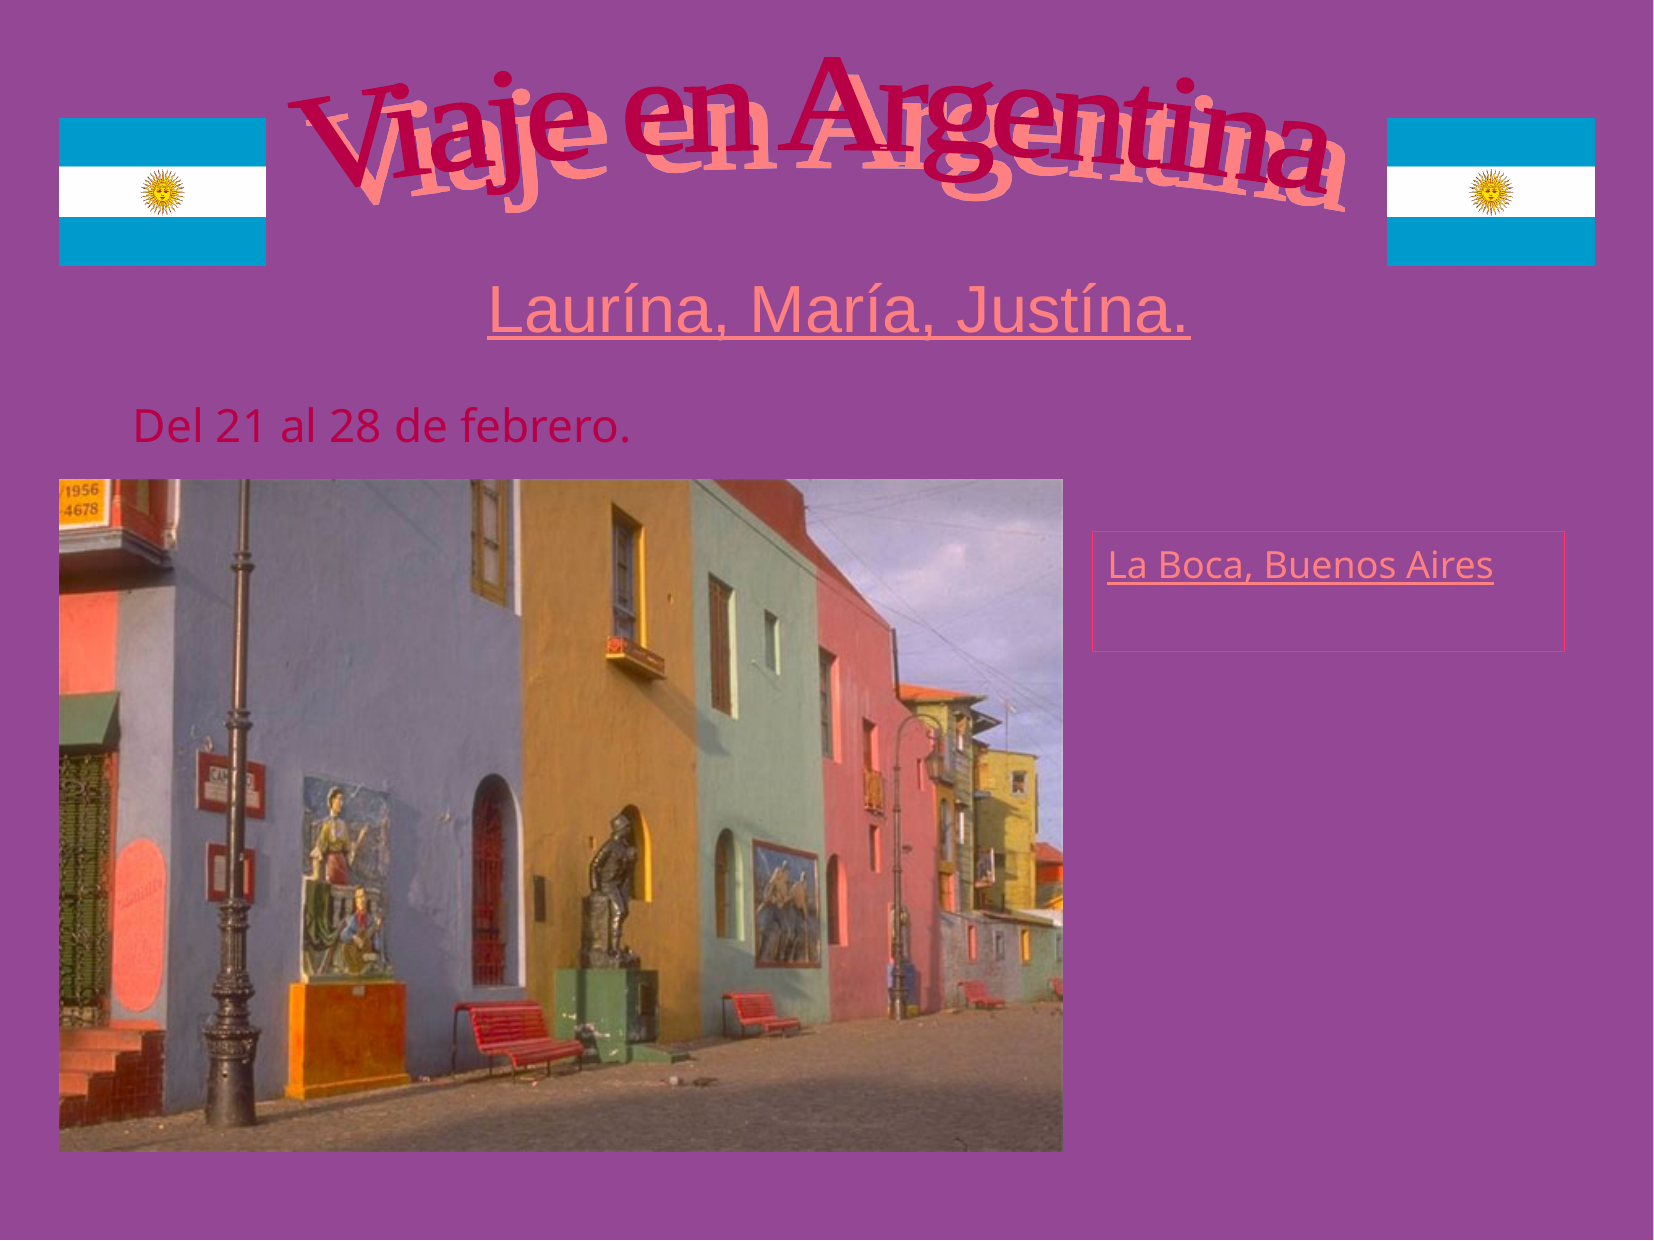

Viaje en Argentina
Laurína, María, Justína.
Del 21 al 28 de febrero.
La Boca, Buenos Aires